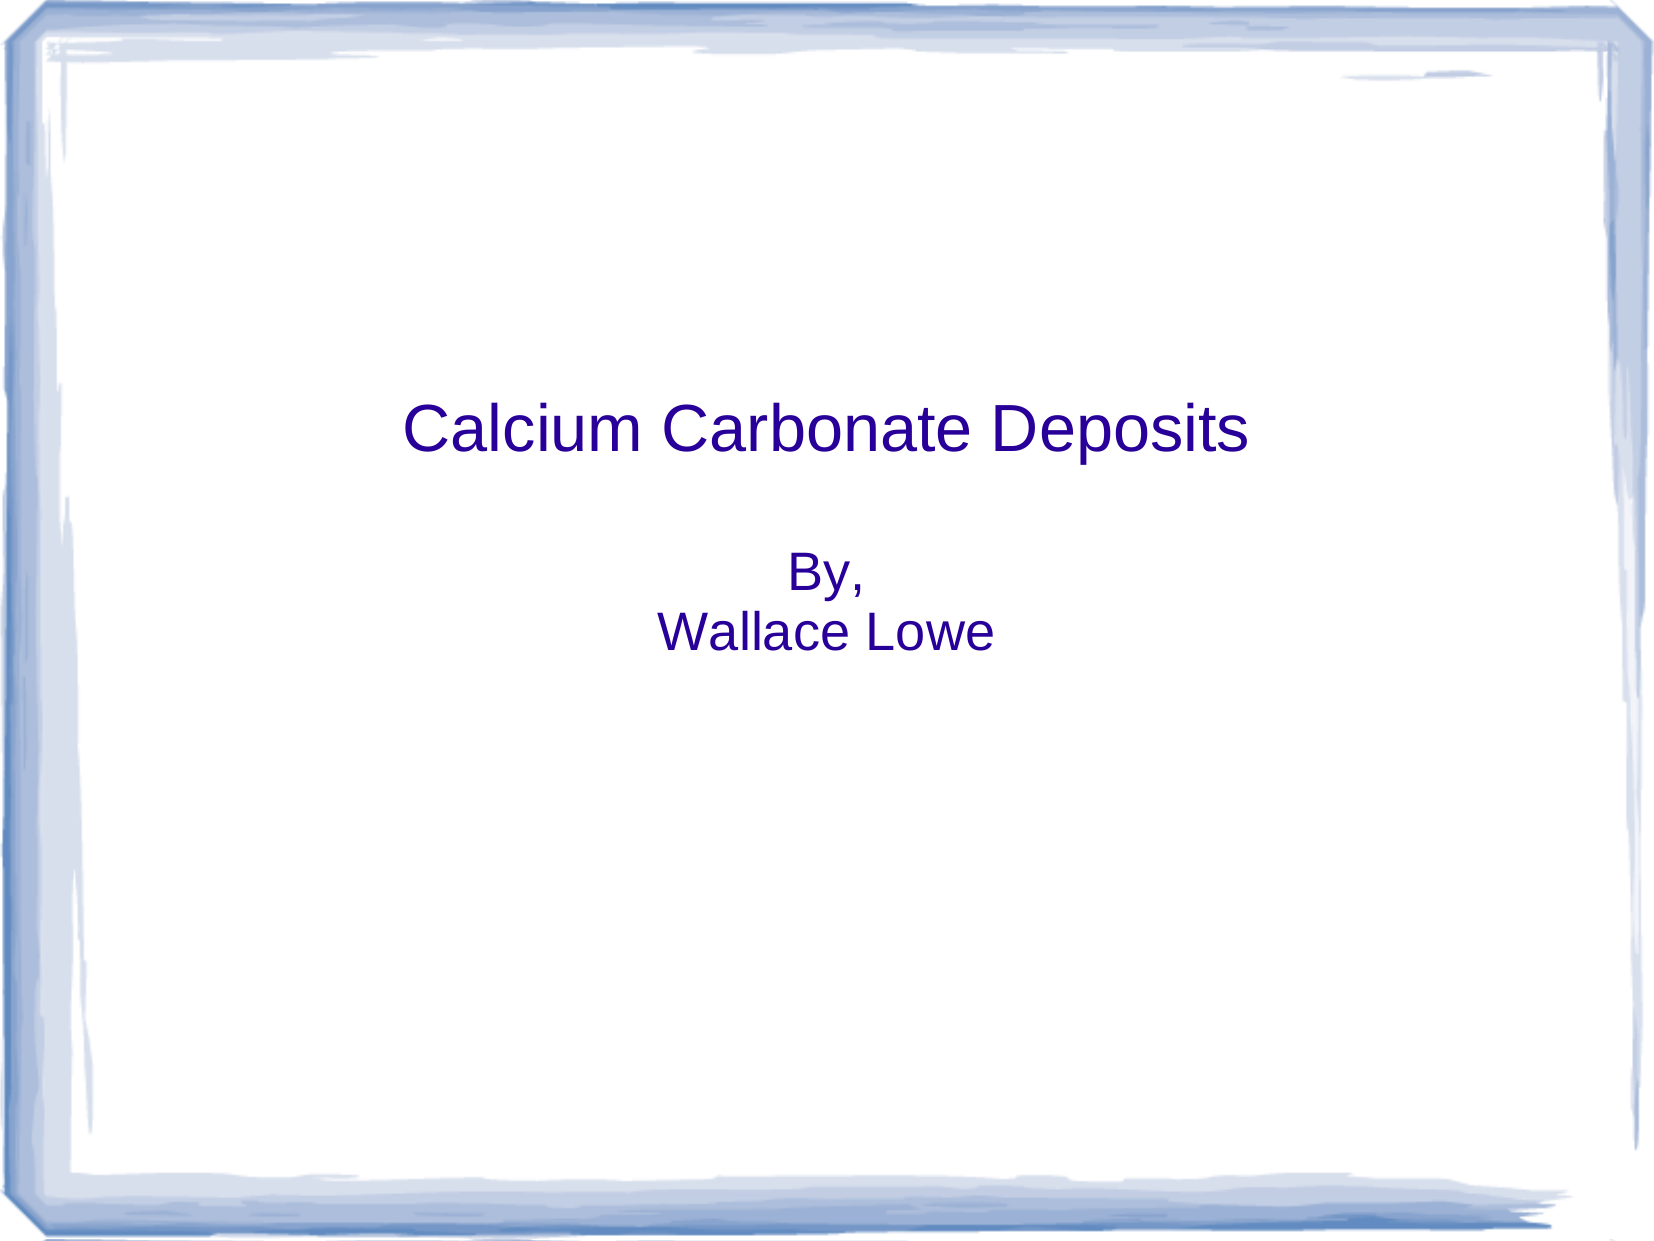

# Calcium Carbonate Deposits
By,
Wallace Lowe